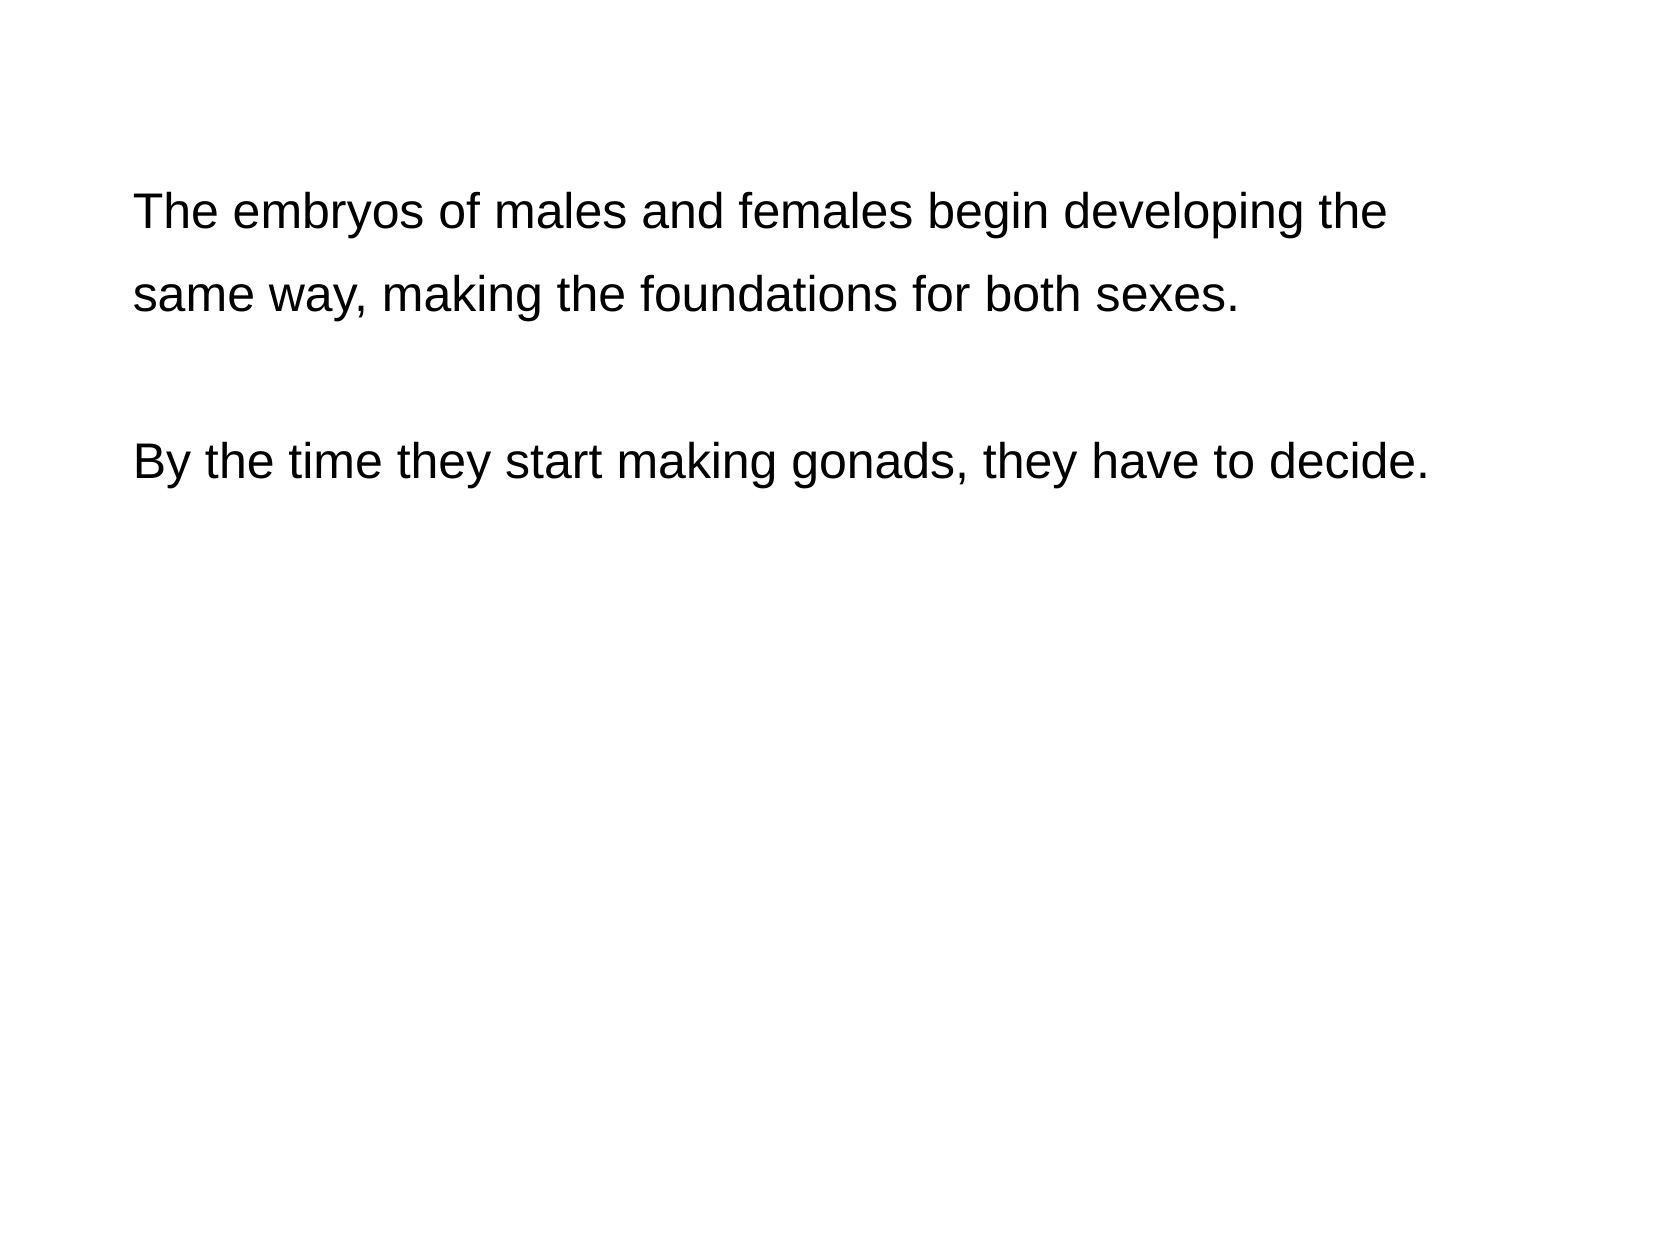

The embryos of males and females begin developing the same way, making the foundations for both sexes.
By the time they start making gonads, they have to decide.